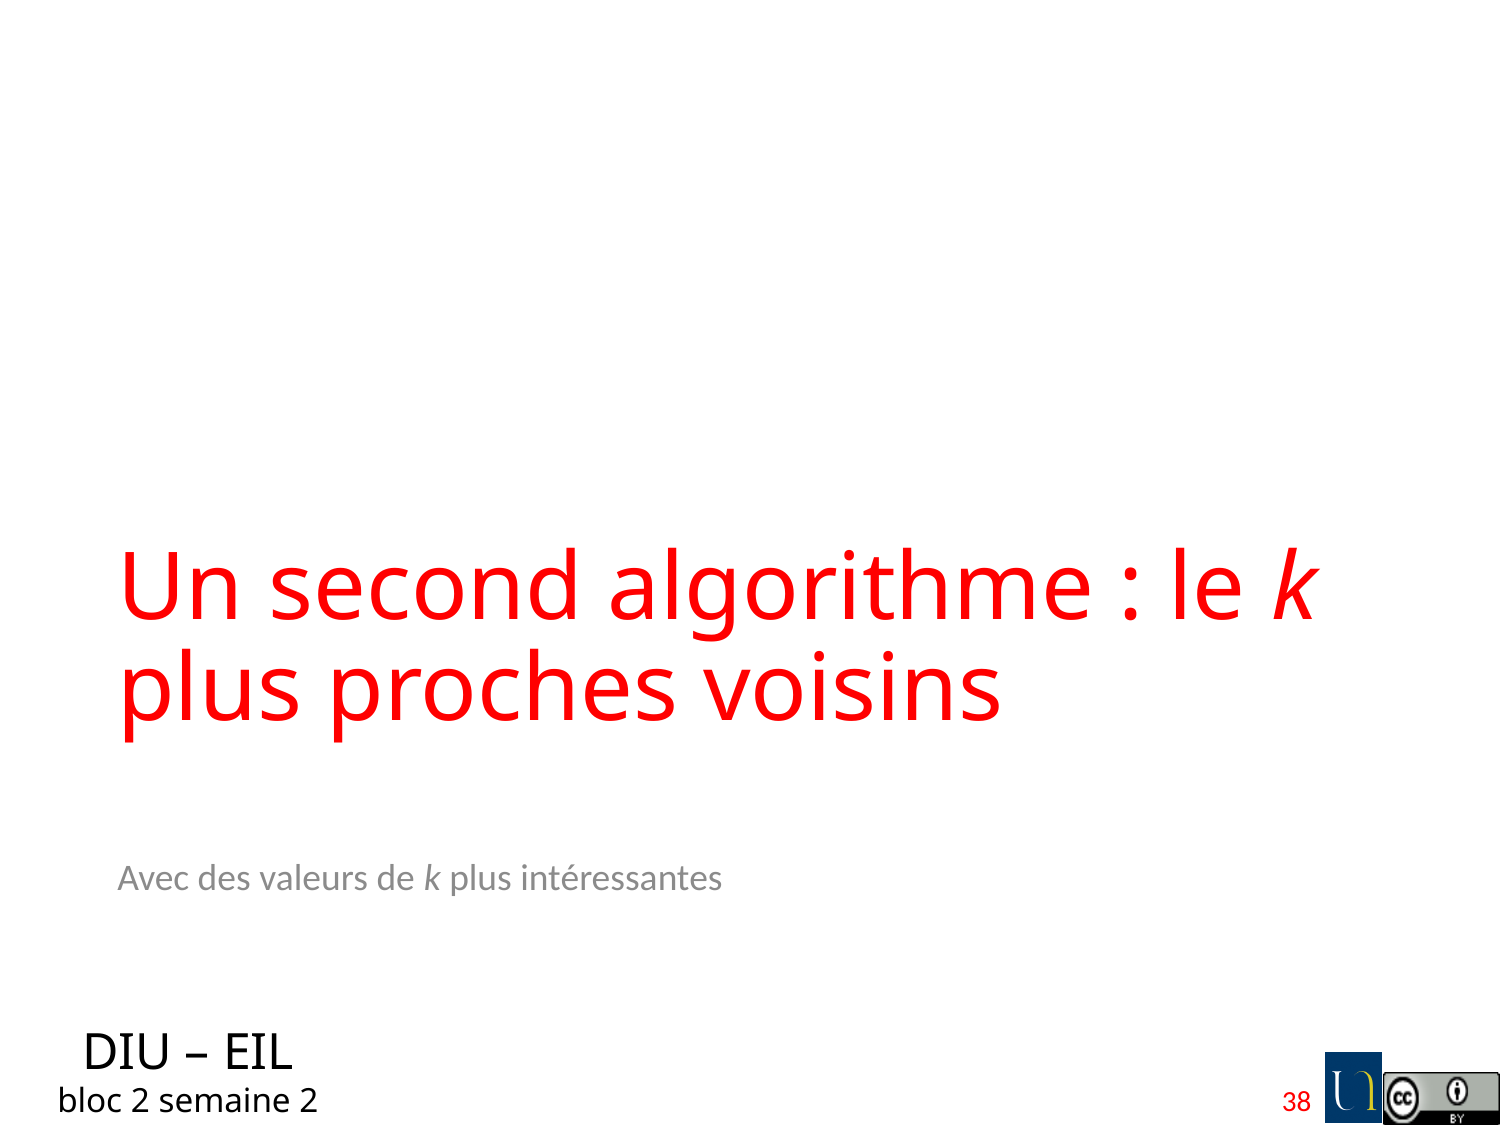

# Un second algorithme : le k plus proches voisins
Avec des valeurs de k plus intéressantes